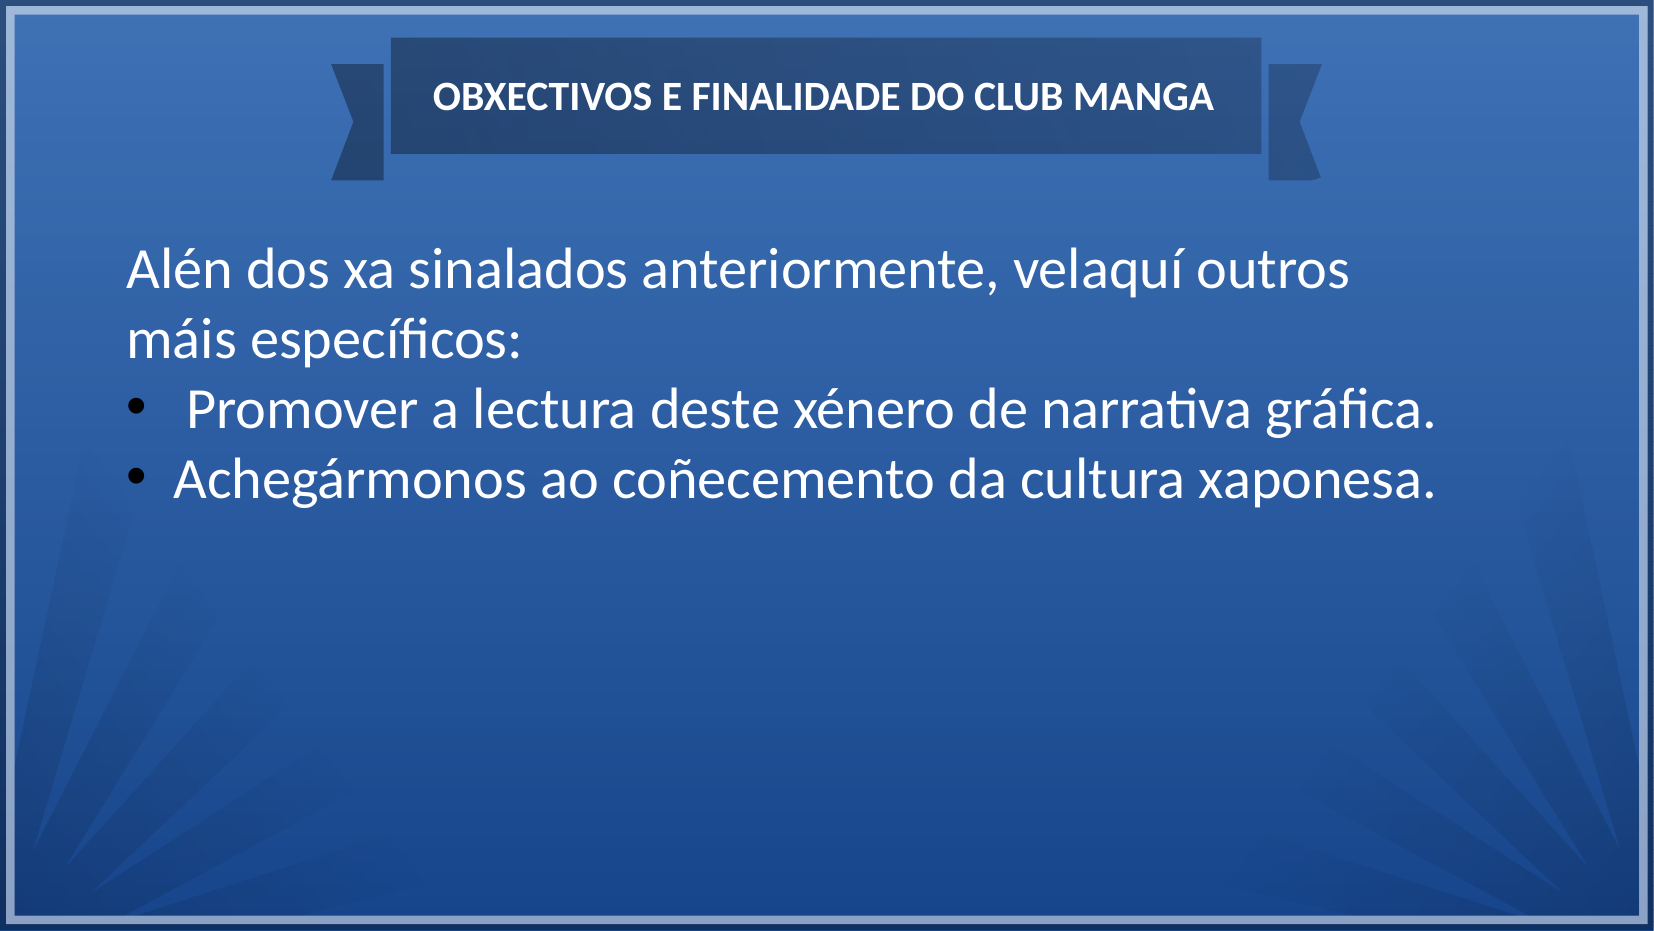

OBXECTIVOS E FINALIDADE DO CLUB MANGA
Alén dos xa sinalados anteriormente, velaquí outros máis específicos:
 Promover a lectura deste xénero de narrativa gráfica.
Achegármonos ao coñecemento da cultura xaponesa.